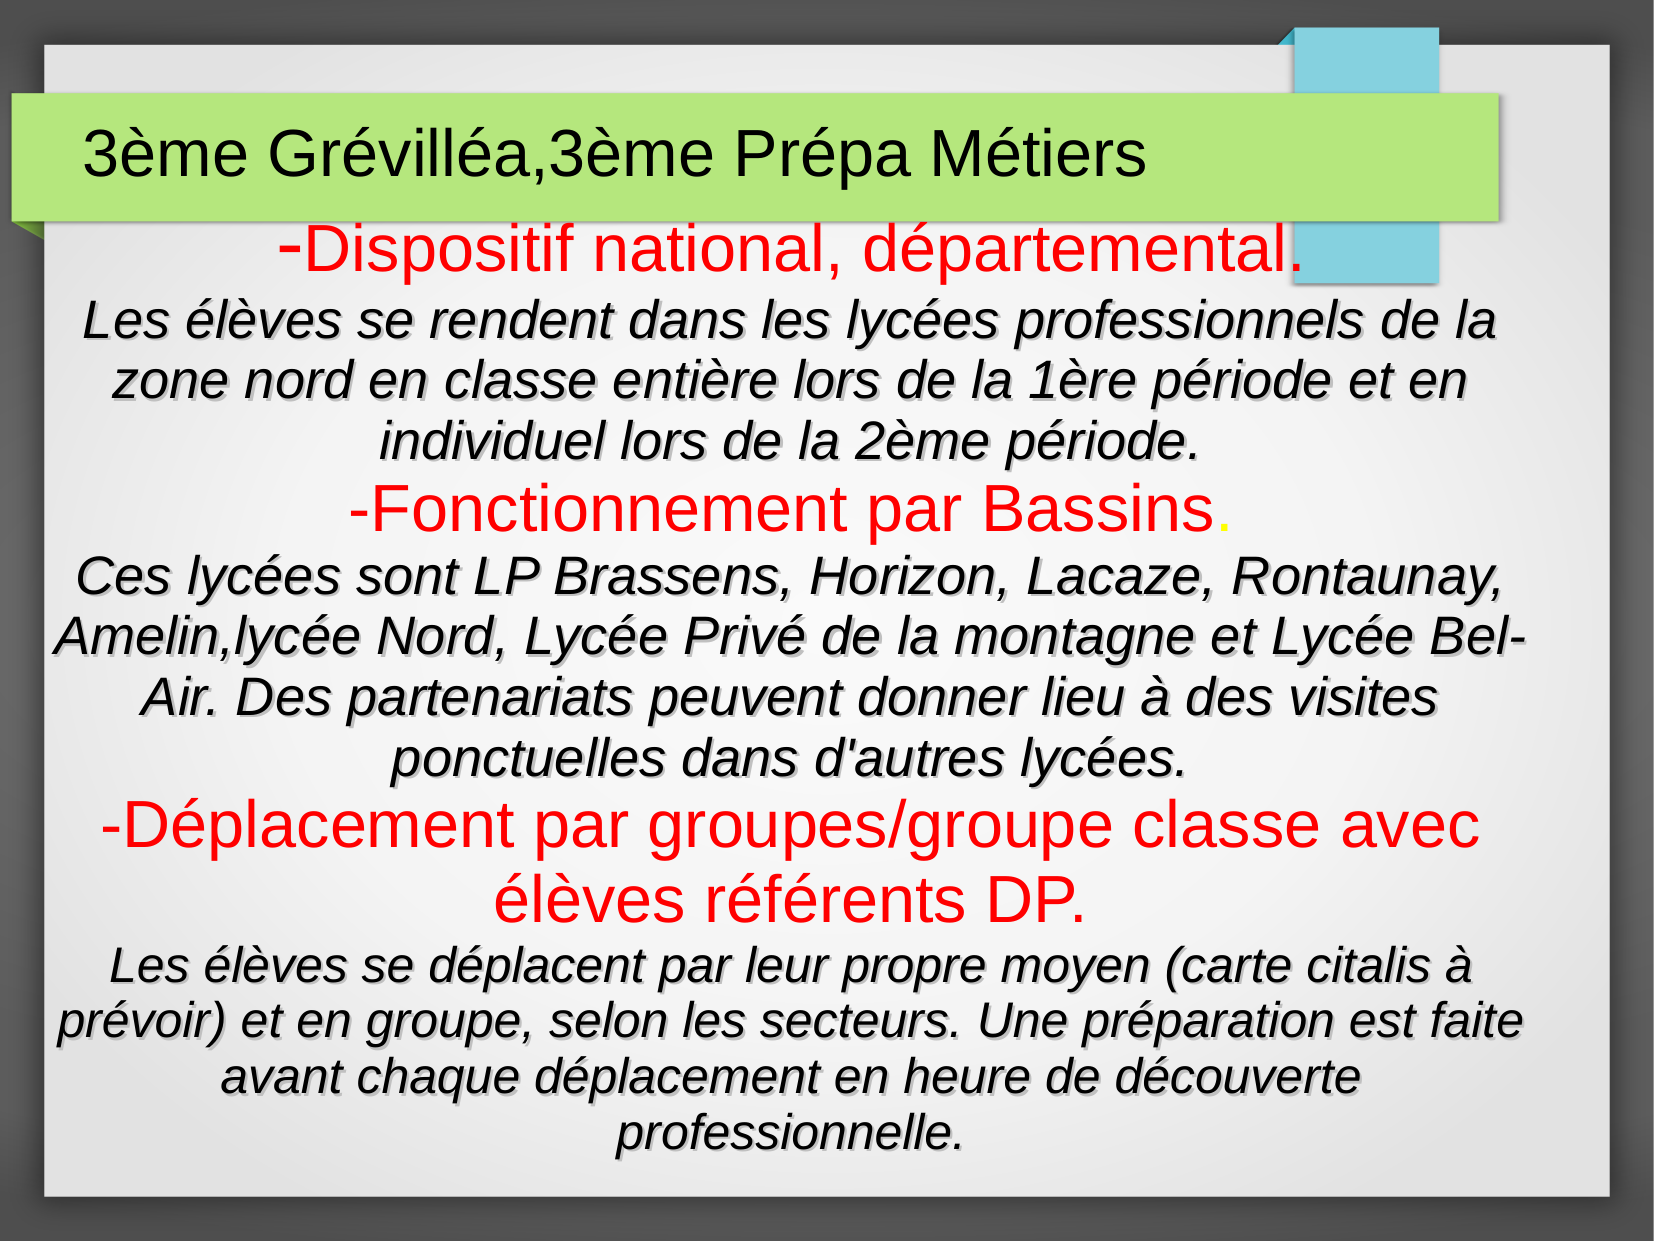

# 3ème Grévilléa,3ème Prépa Métiers
-Dispositif national, départemental.
Les élèves se rendent dans les lycées professionnels de la zone nord en classe entière lors de la 1ère période et en individuel lors de la 2ème période.
-Fonctionnement par Bassins.
Ces lycées sont LP Brassens, Horizon, Lacaze, Rontaunay, Amelin,lycée Nord, Lycée Privé de la montagne et Lycée Bel-Air. Des partenariats peuvent donner lieu à des visites ponctuelles dans d'autres lycées.
-Déplacement par groupes/groupe classe avec élèves référents DP.
Les élèves se déplacent par leur propre moyen (carte citalis à prévoir) et en groupe, selon les secteurs. Une préparation est faite avant chaque déplacement en heure de découverte professionnelle.